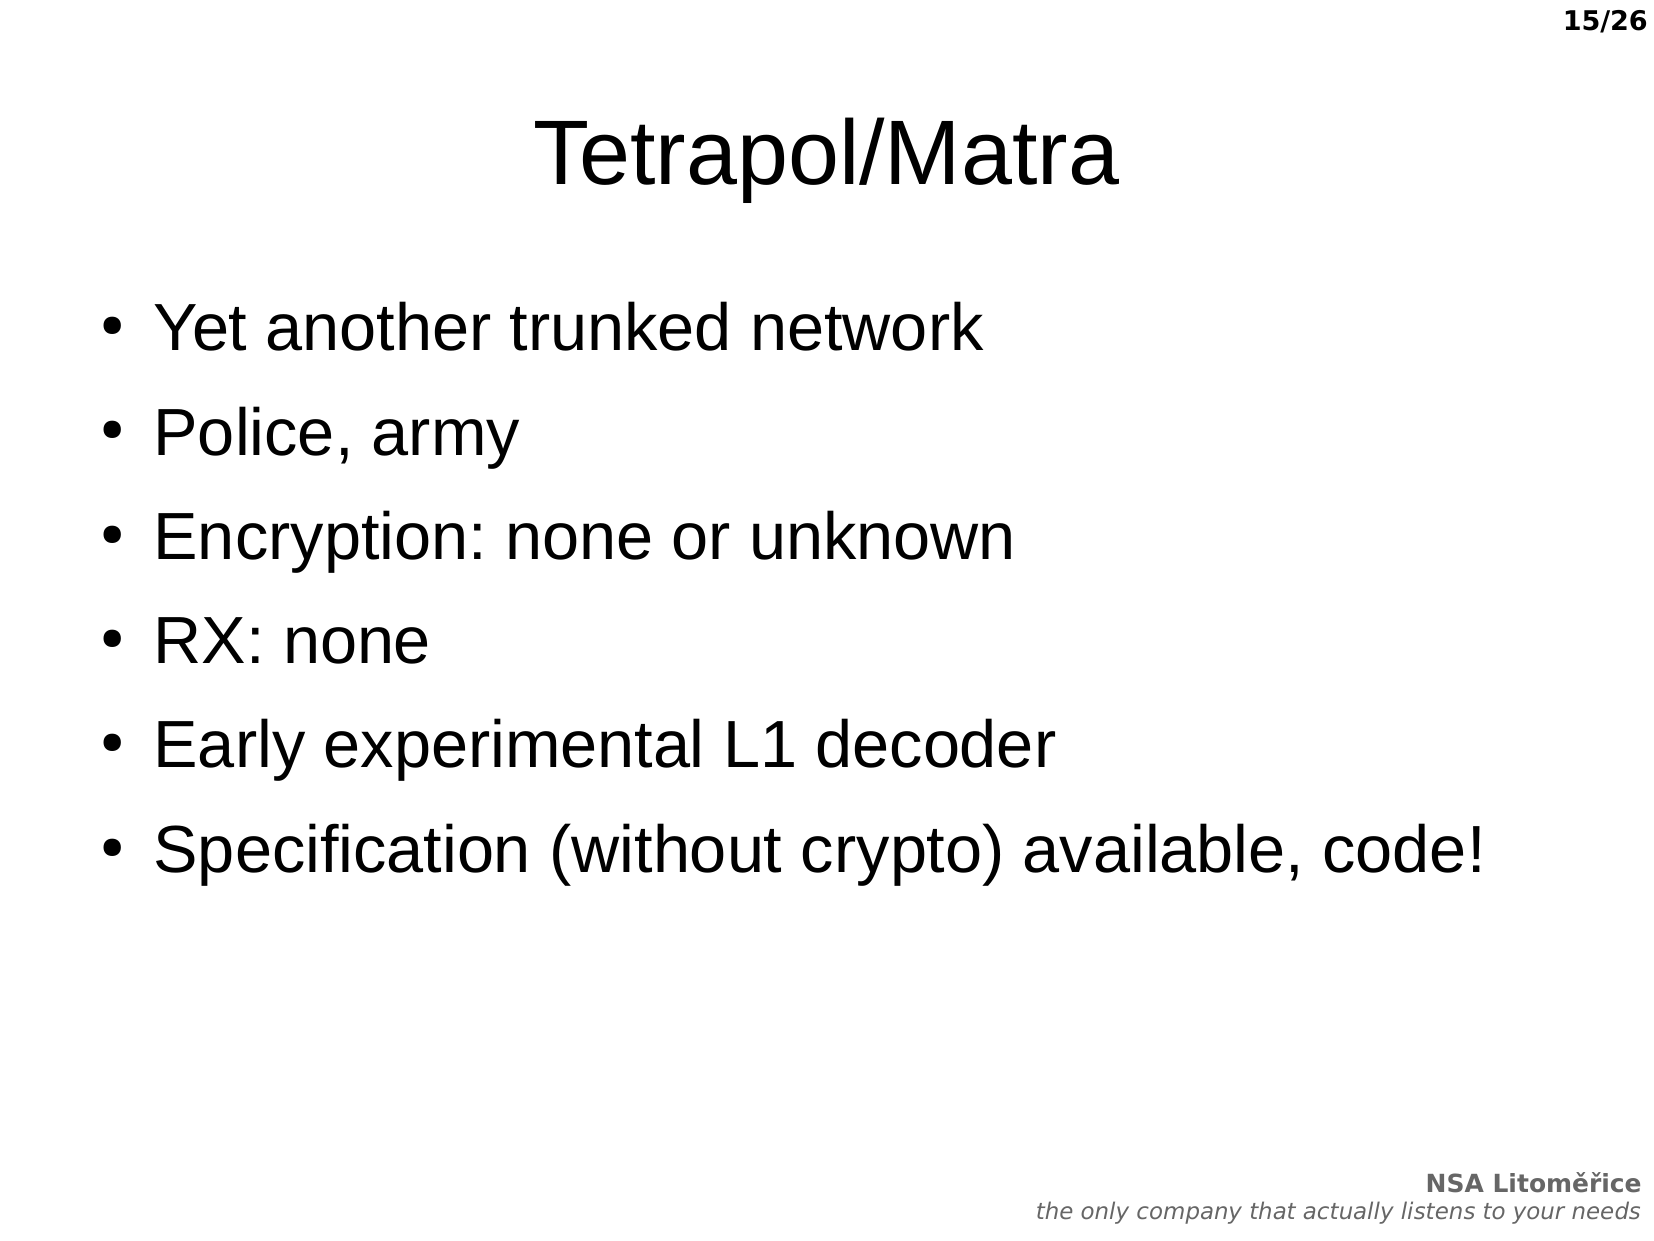

aaa
# Tetrapol/Matra
Yet another trunked network
Police, army
Encryption: none or unknown
RX: none
Early experimental L1 decoder
Specification (without crypto) available, code!
15